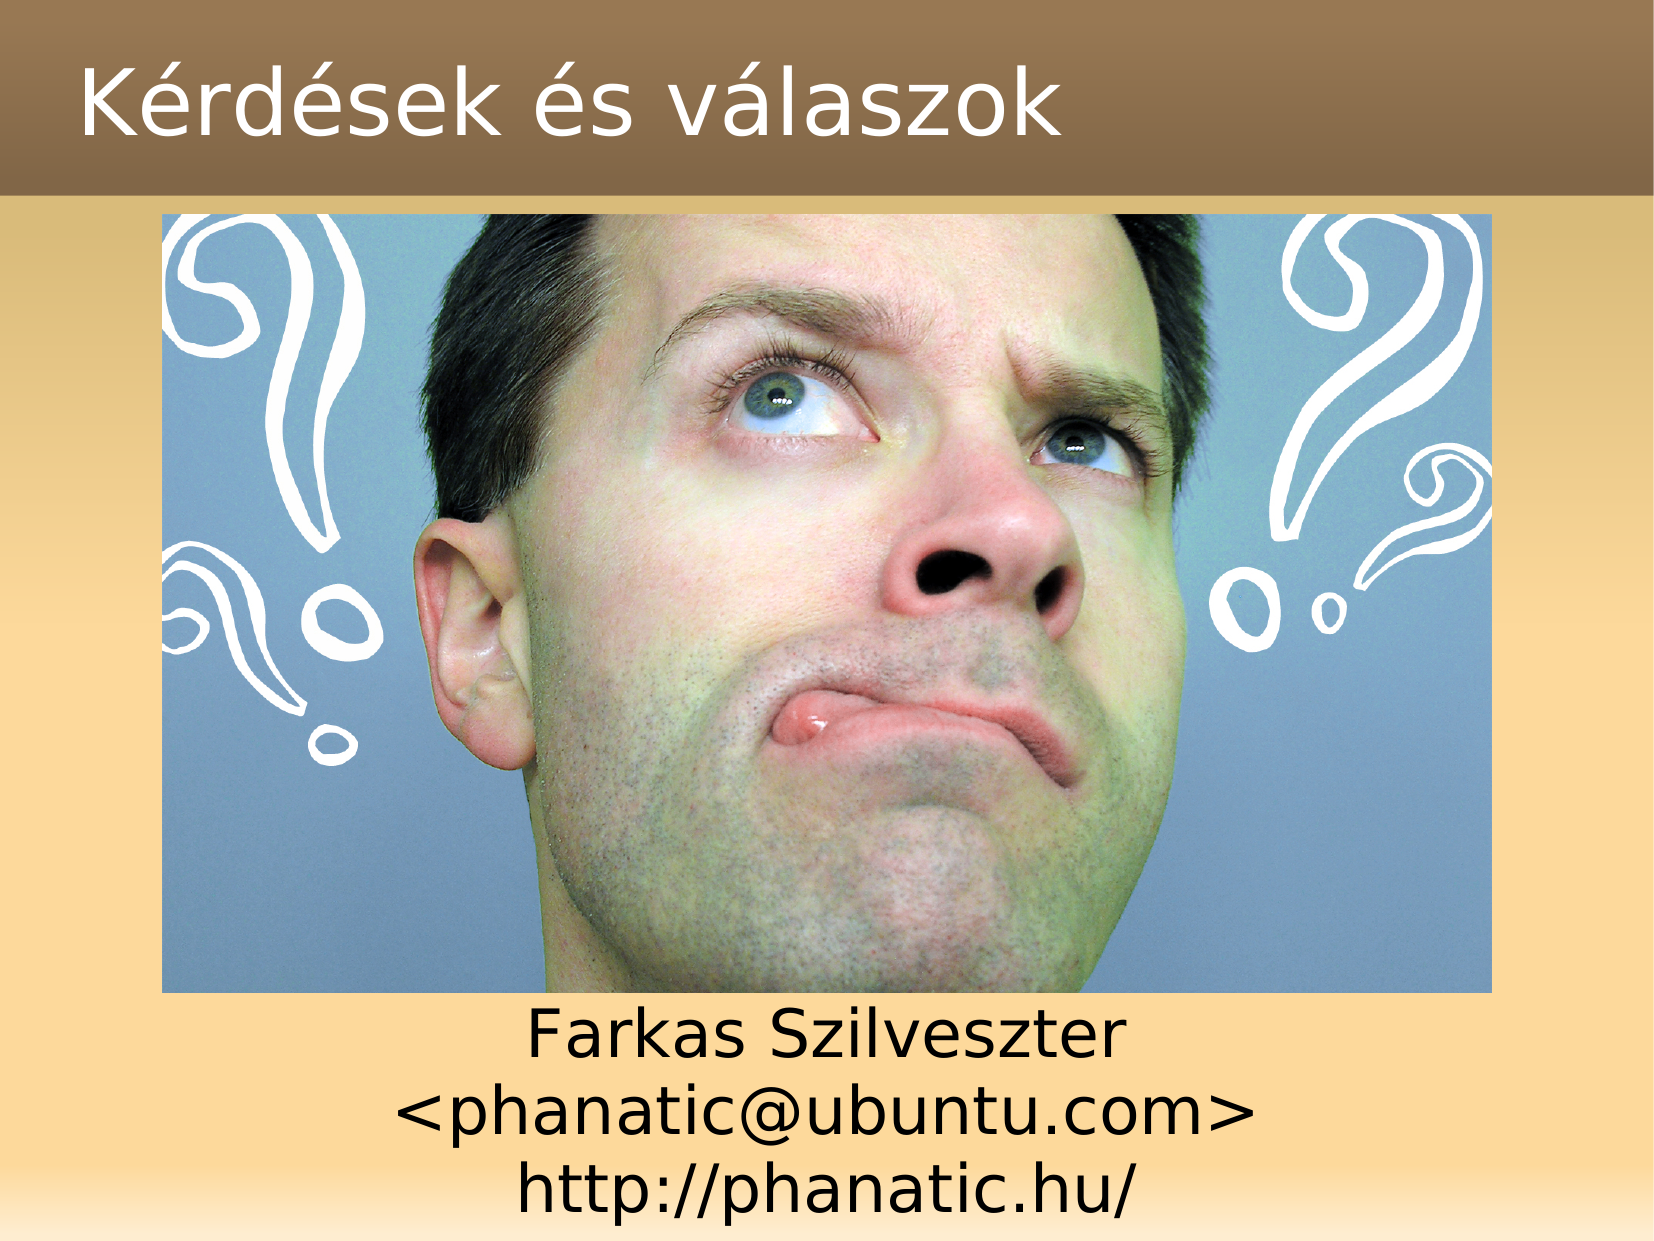

# Kérdések és válaszok
Farkas Szilveszter
<phanatic@ubuntu.com>
http://phanatic.hu/